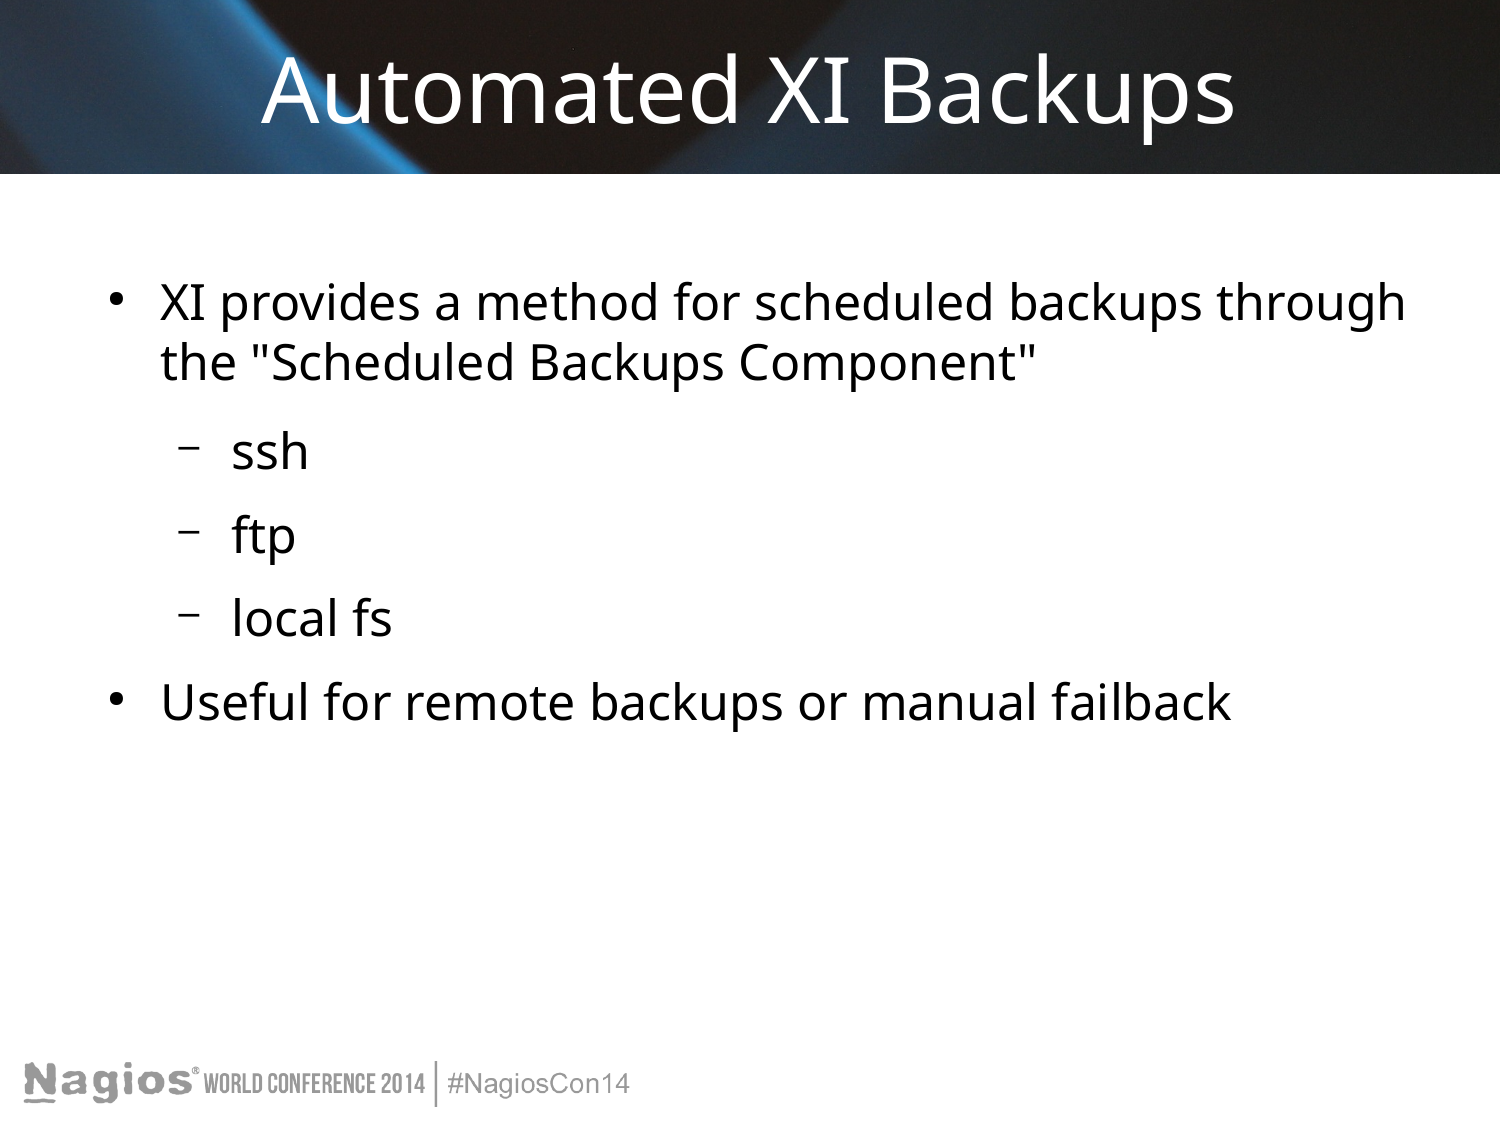

# Automated XI Backups
XI provides a method for scheduled backups through the "Scheduled Backups Component"
ssh
ftp
local fs
Useful for remote backups or manual failback